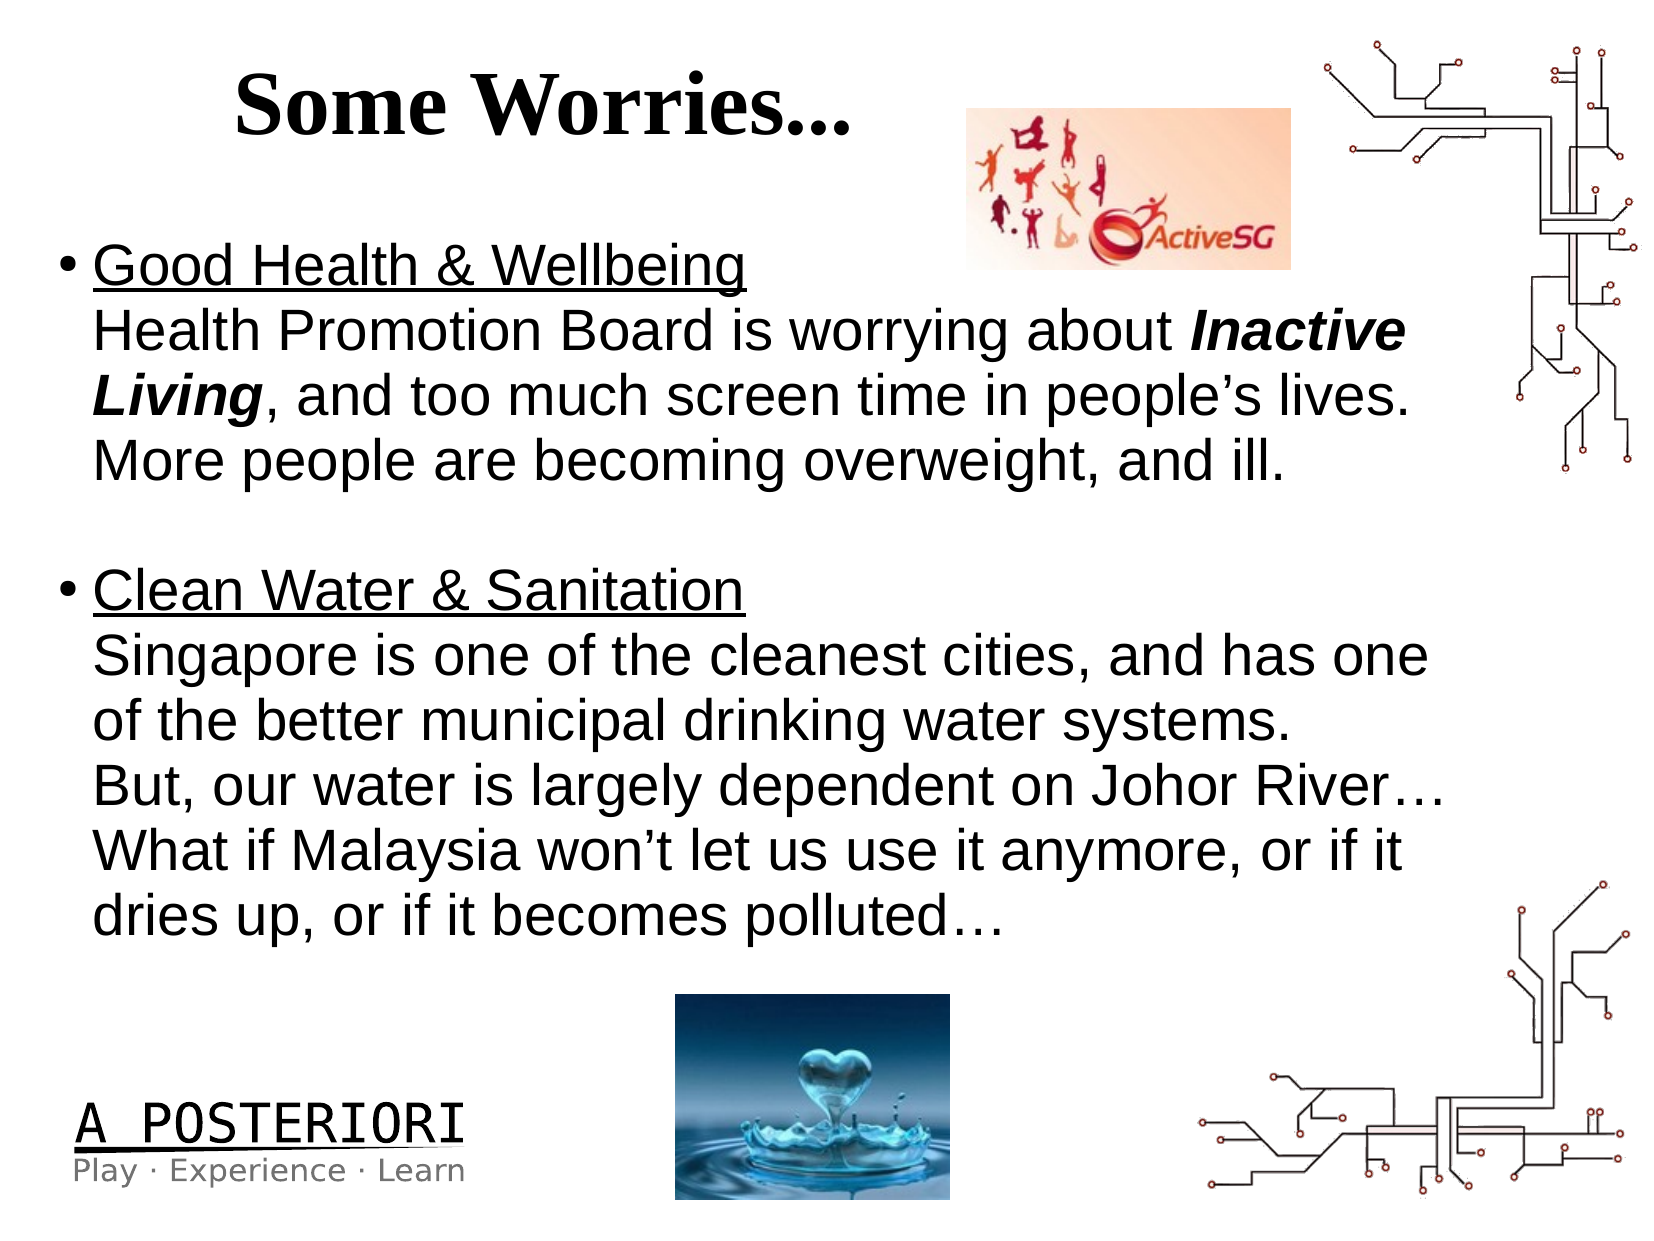

# Some Worries...
Good Health & Wellbeing
Health Promotion Board is worrying about Inactive Living, and too much screen time in people’s lives.
More people are becoming overweight, and ill.
Clean Water & Sanitation
Singapore is one of the cleanest cities, and has one of the better municipal drinking water systems.
But, our water is largely dependent on Johor River…
What if Malaysia won’t let us use it anymore, or if it dries up, or if it becomes polluted…